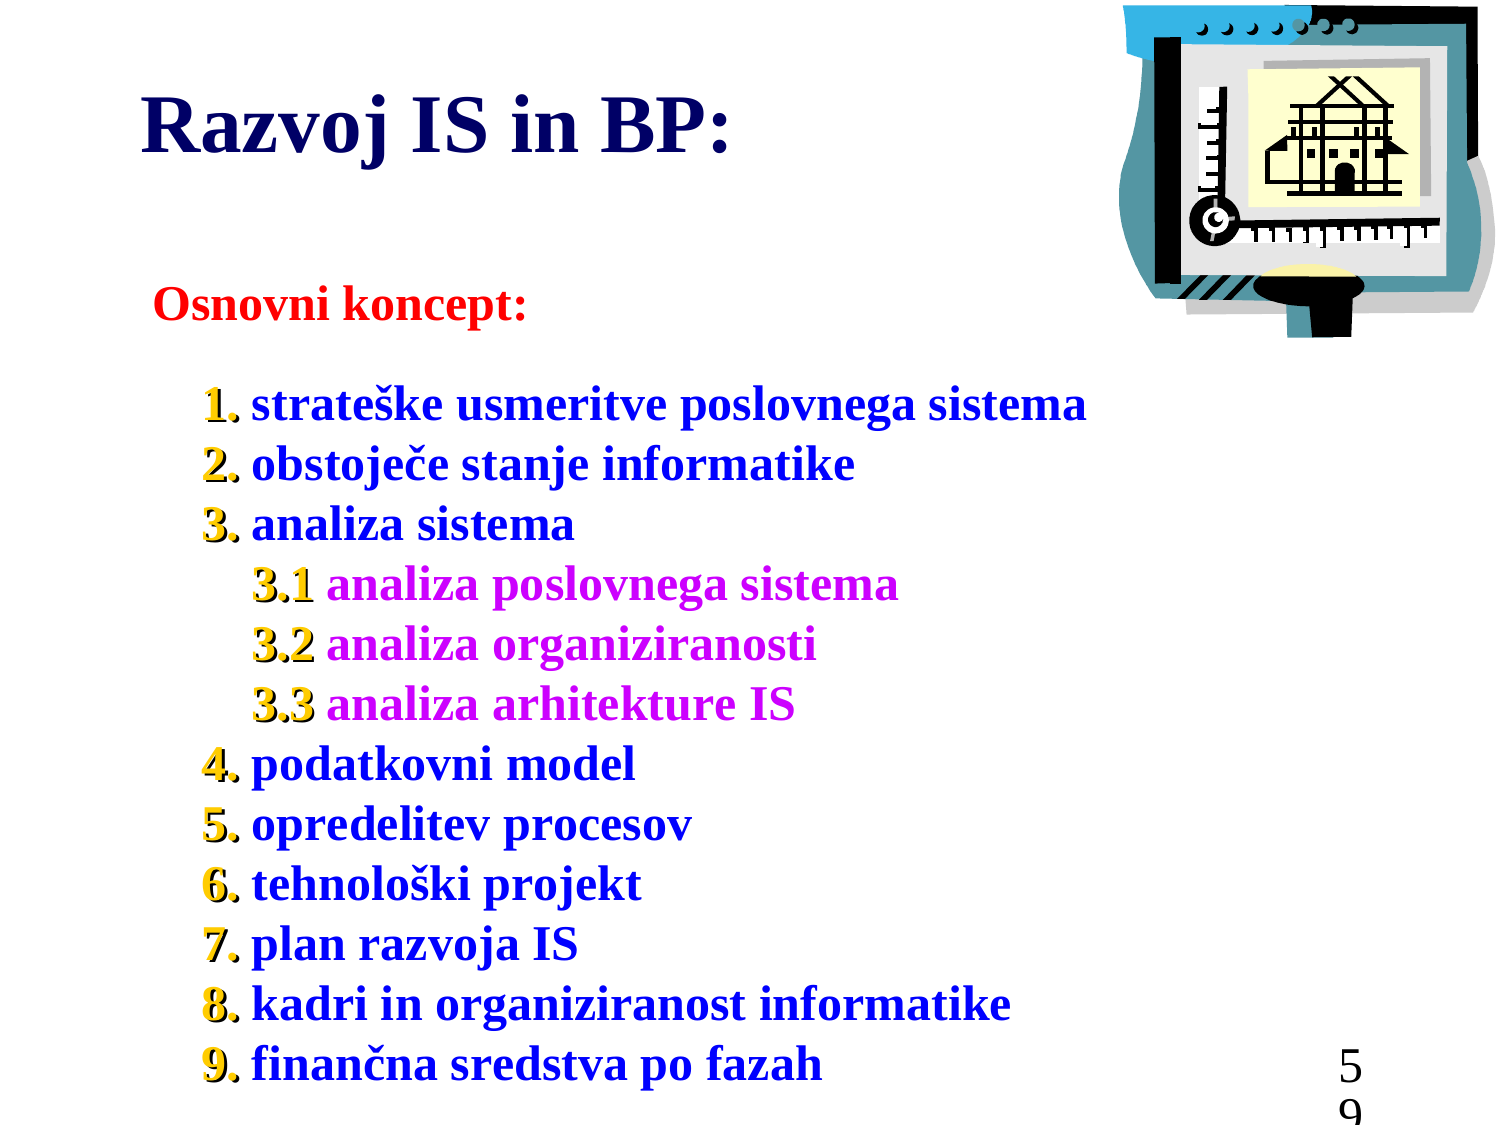

Razvoj IS in BP:
Osnovni koncept:
1. strateške usmeritve poslovnega sistema
2. obstoječe stanje informatike
3. analiza sistema
 3.1 analiza poslovnega sistema
 3.2 analiza organiziranosti
 3.3 analiza arhitekture IS
4. podatkovni model
5. opredelitev procesov
6. tehnološki projekt
7. plan razvoja IS
8. kadri in organiziranost informatike
9. finančna sredstva po fazah
FOV, V. Rajkovic
59